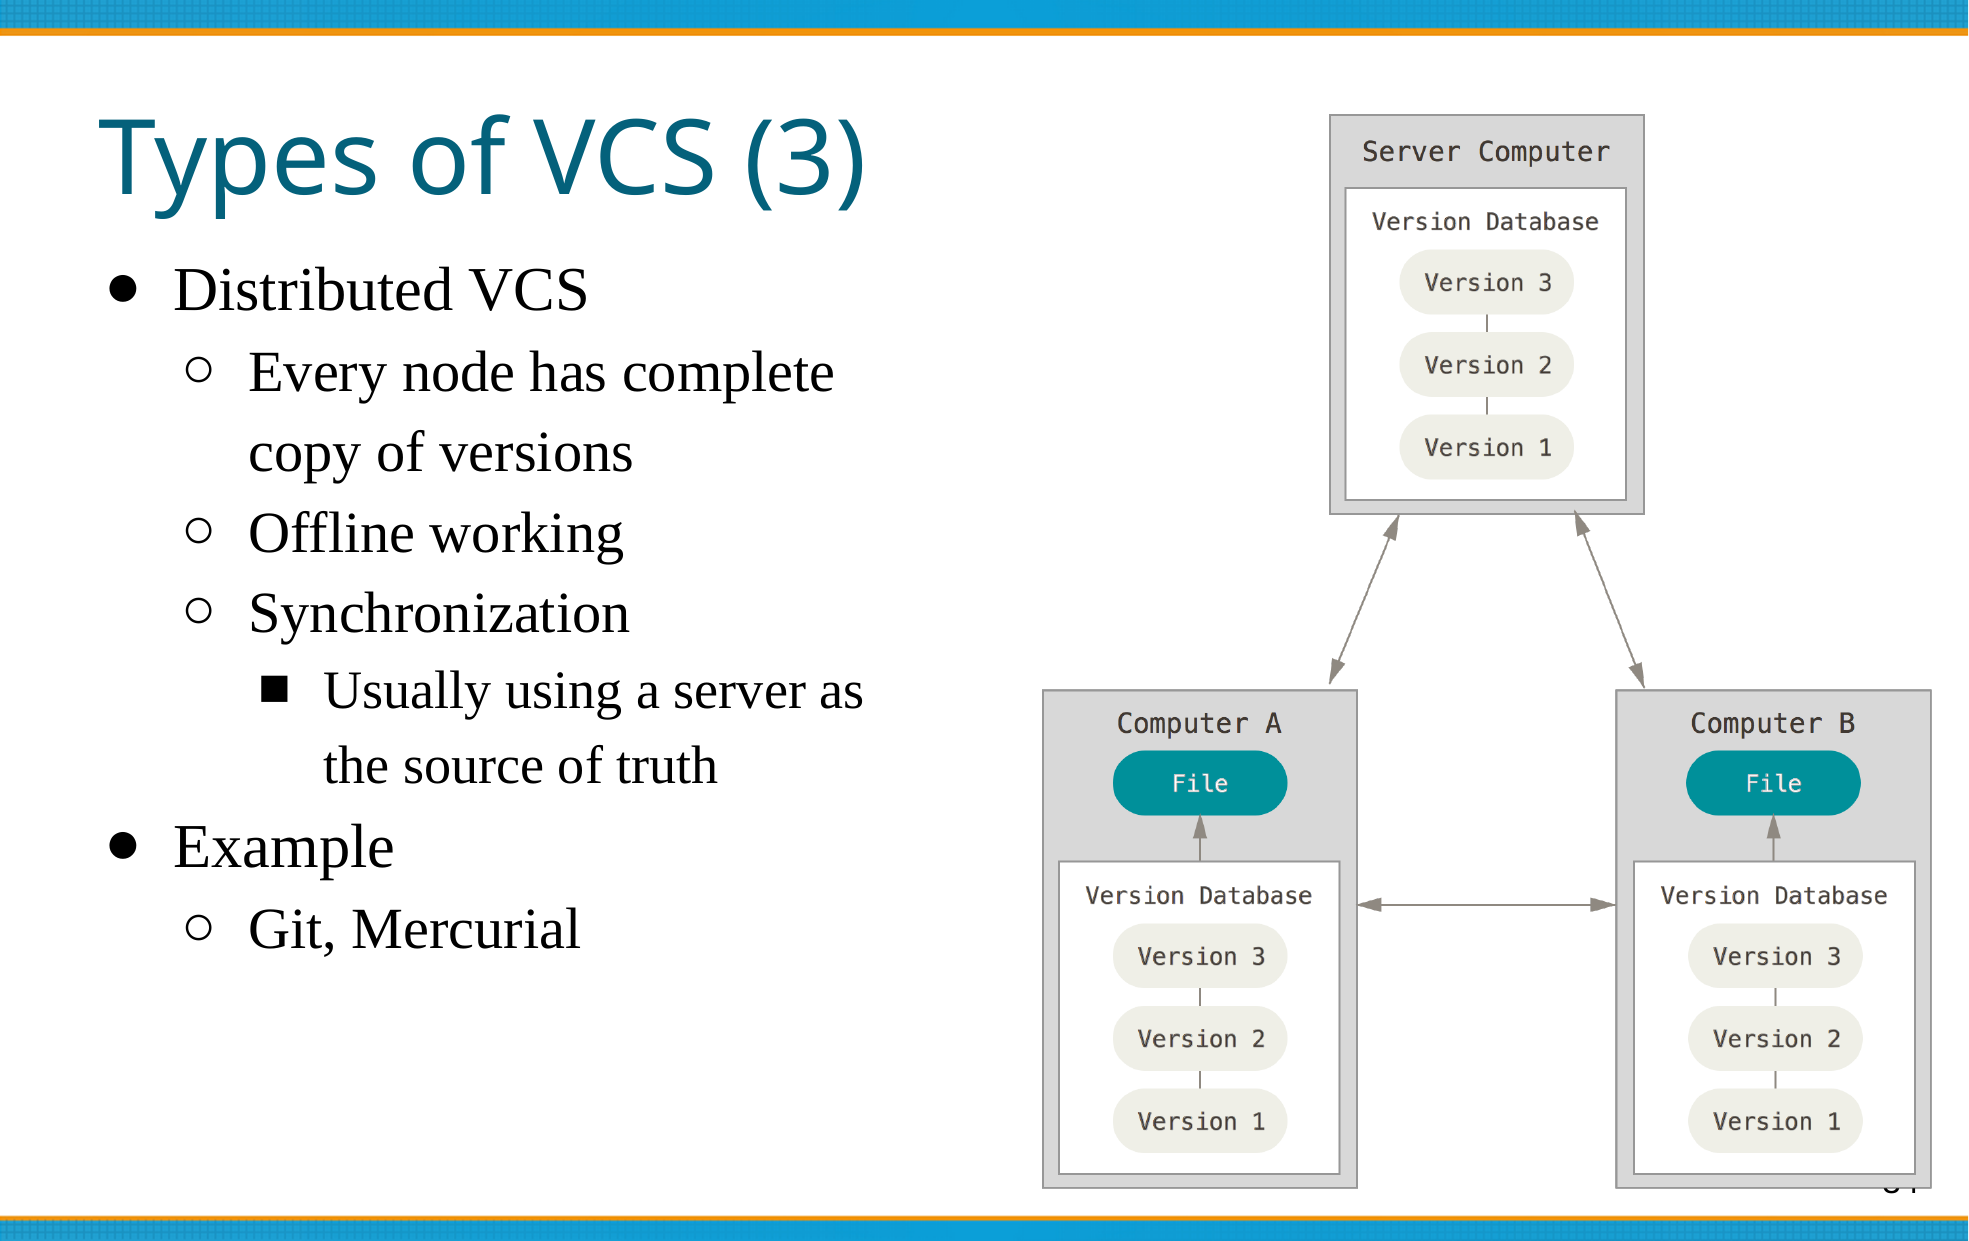

# Types of VCS (3)
Distributed VCS
Every node has complete copy of versions
Offline working
Synchronization
Usually using a server as the source of truth
Example
Git, Mercurial